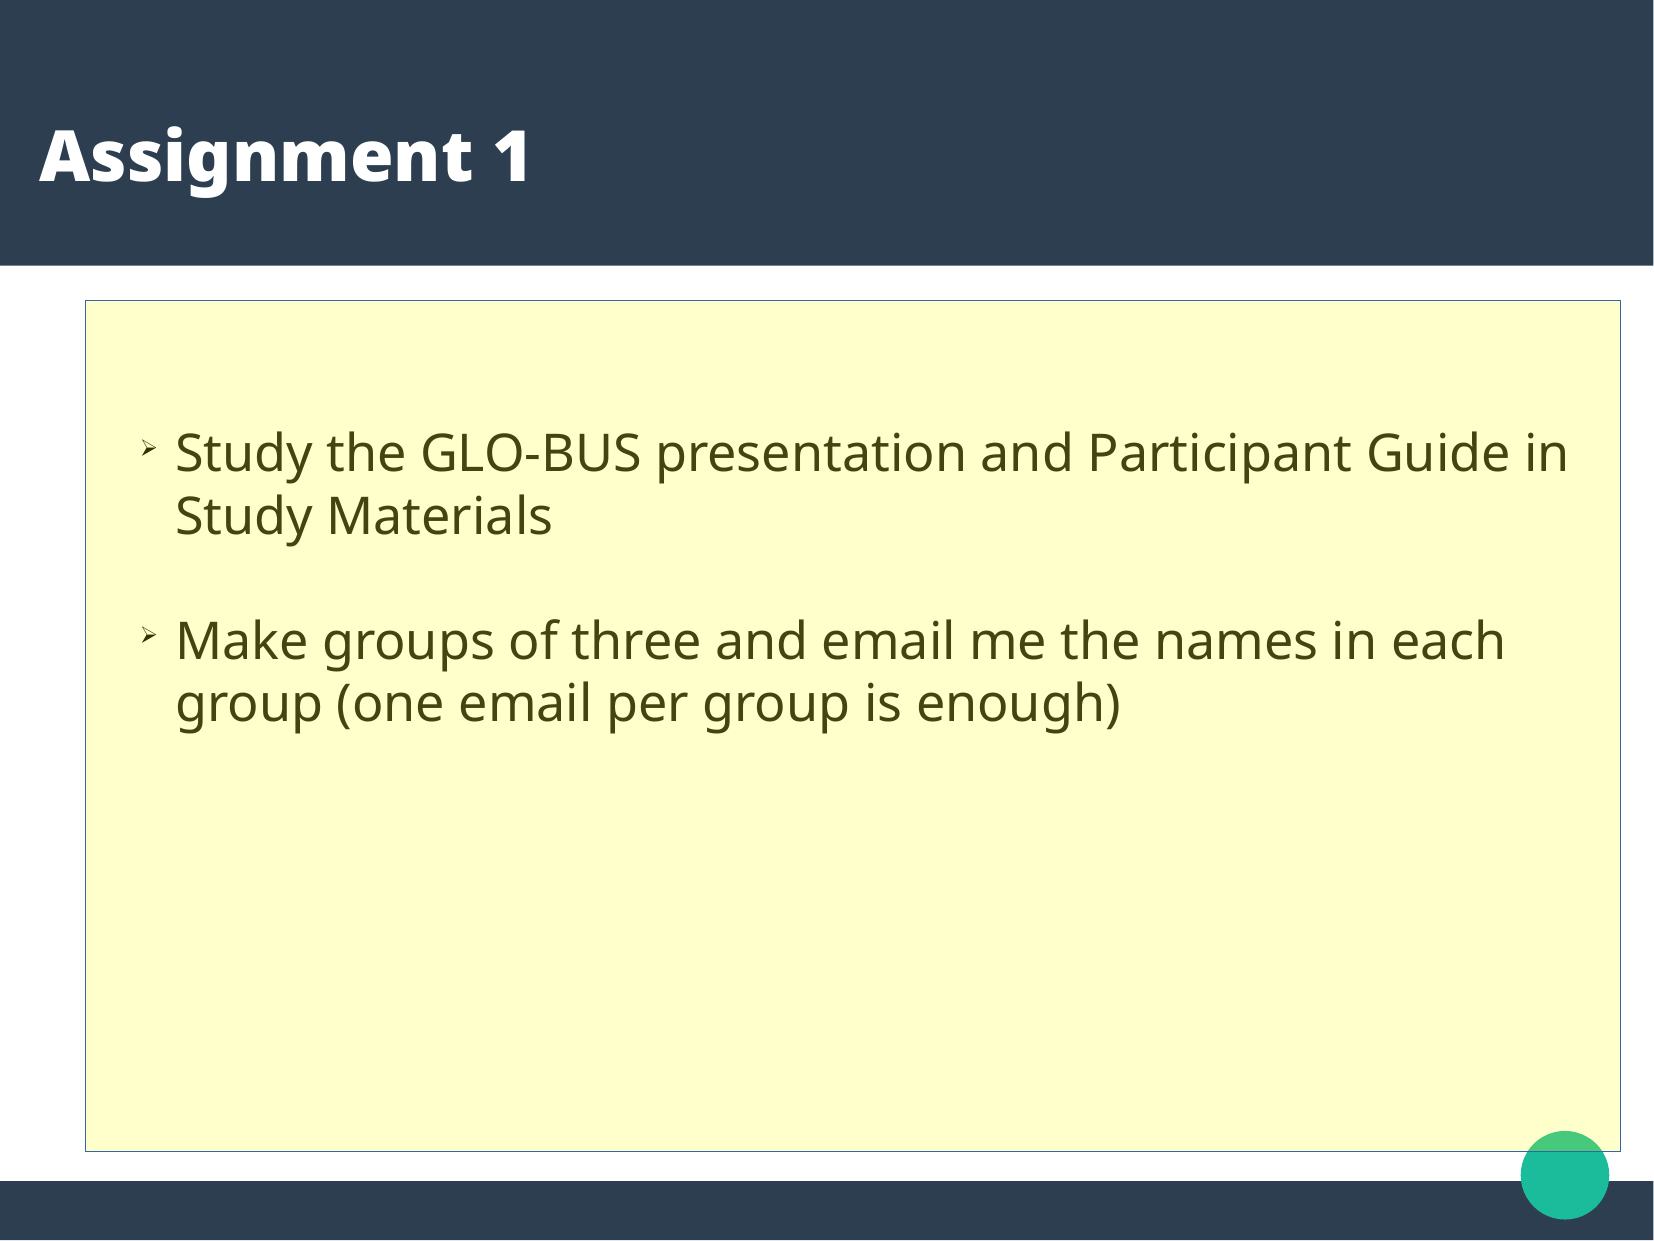

# Assignment 1
Study the GLO-BUS presentation and Participant Guide in Study Materials
Make groups of three and email me the names in each group (one email per group is enough)